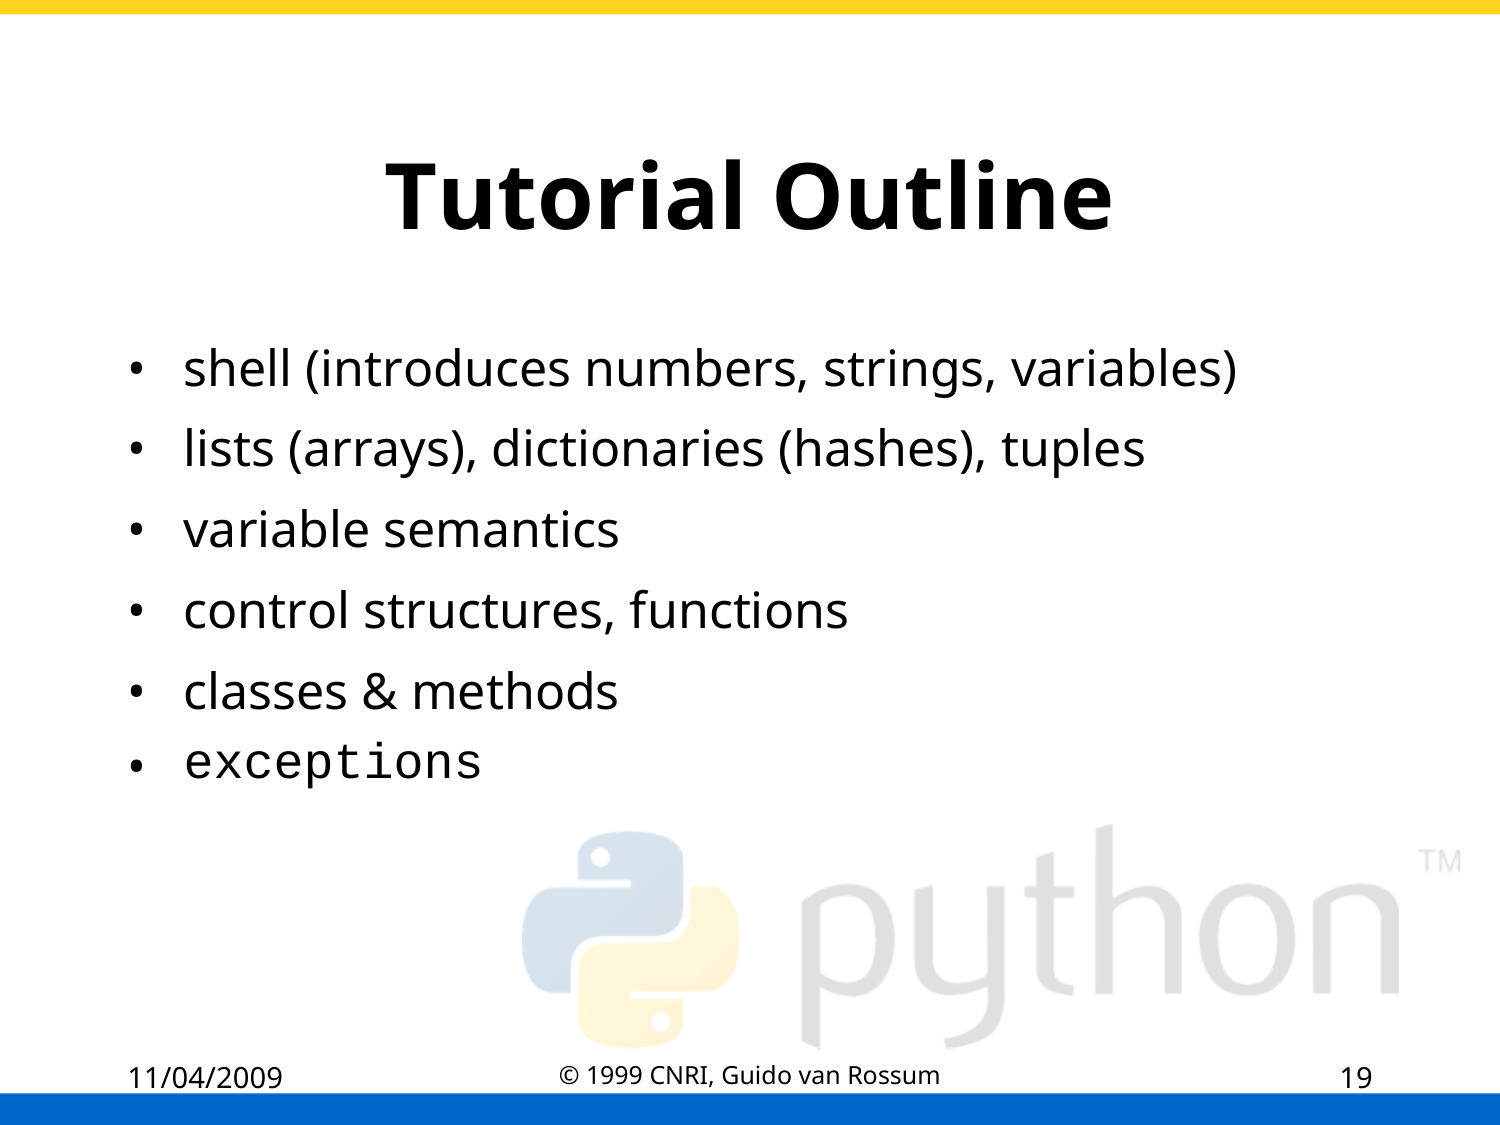

# Tutorial Outline
shell (introduces numbers, strings, variables)
lists (arrays), dictionaries (hashes), tuples
variable semantics
control structures, functions
classes & methods
exceptions
11/04/2009
© 1999 CNRI, Guido van Rossum
19